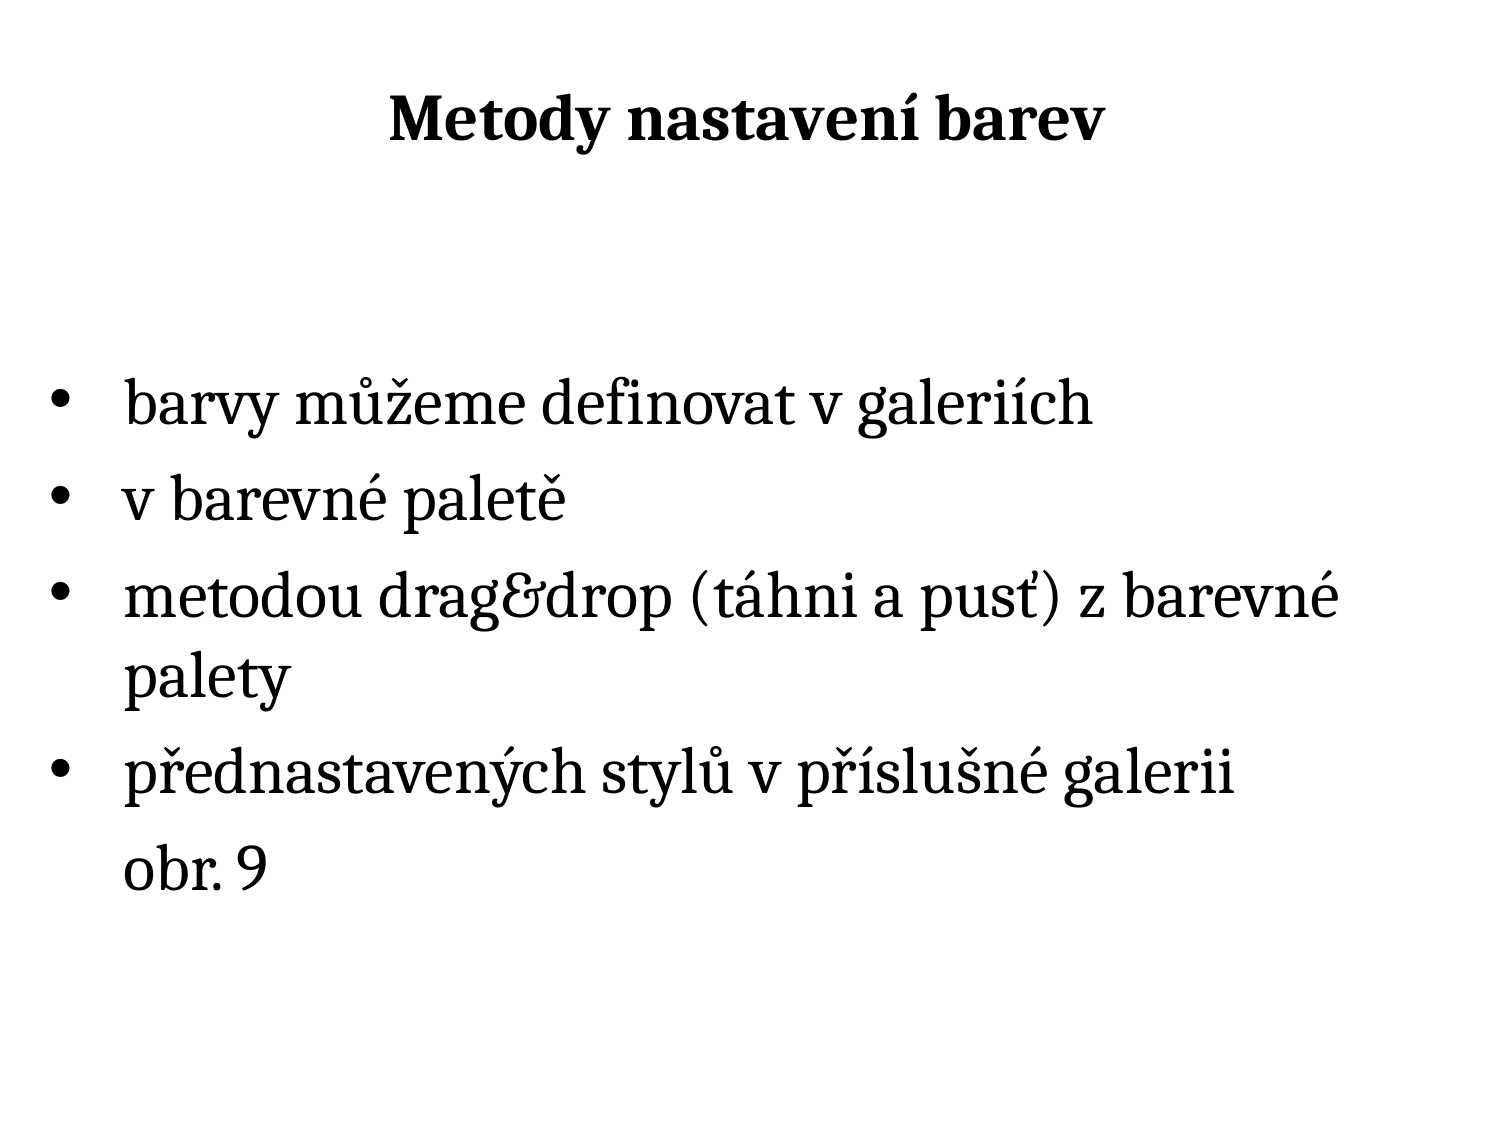

Metody nastavení barev
# barvy můžeme definovat v galeriích
v barevné paletě
metodou drag&drop (táhni a pusť) z barevné palety
přednastavených stylů v příslušné galerii
	obr. 9